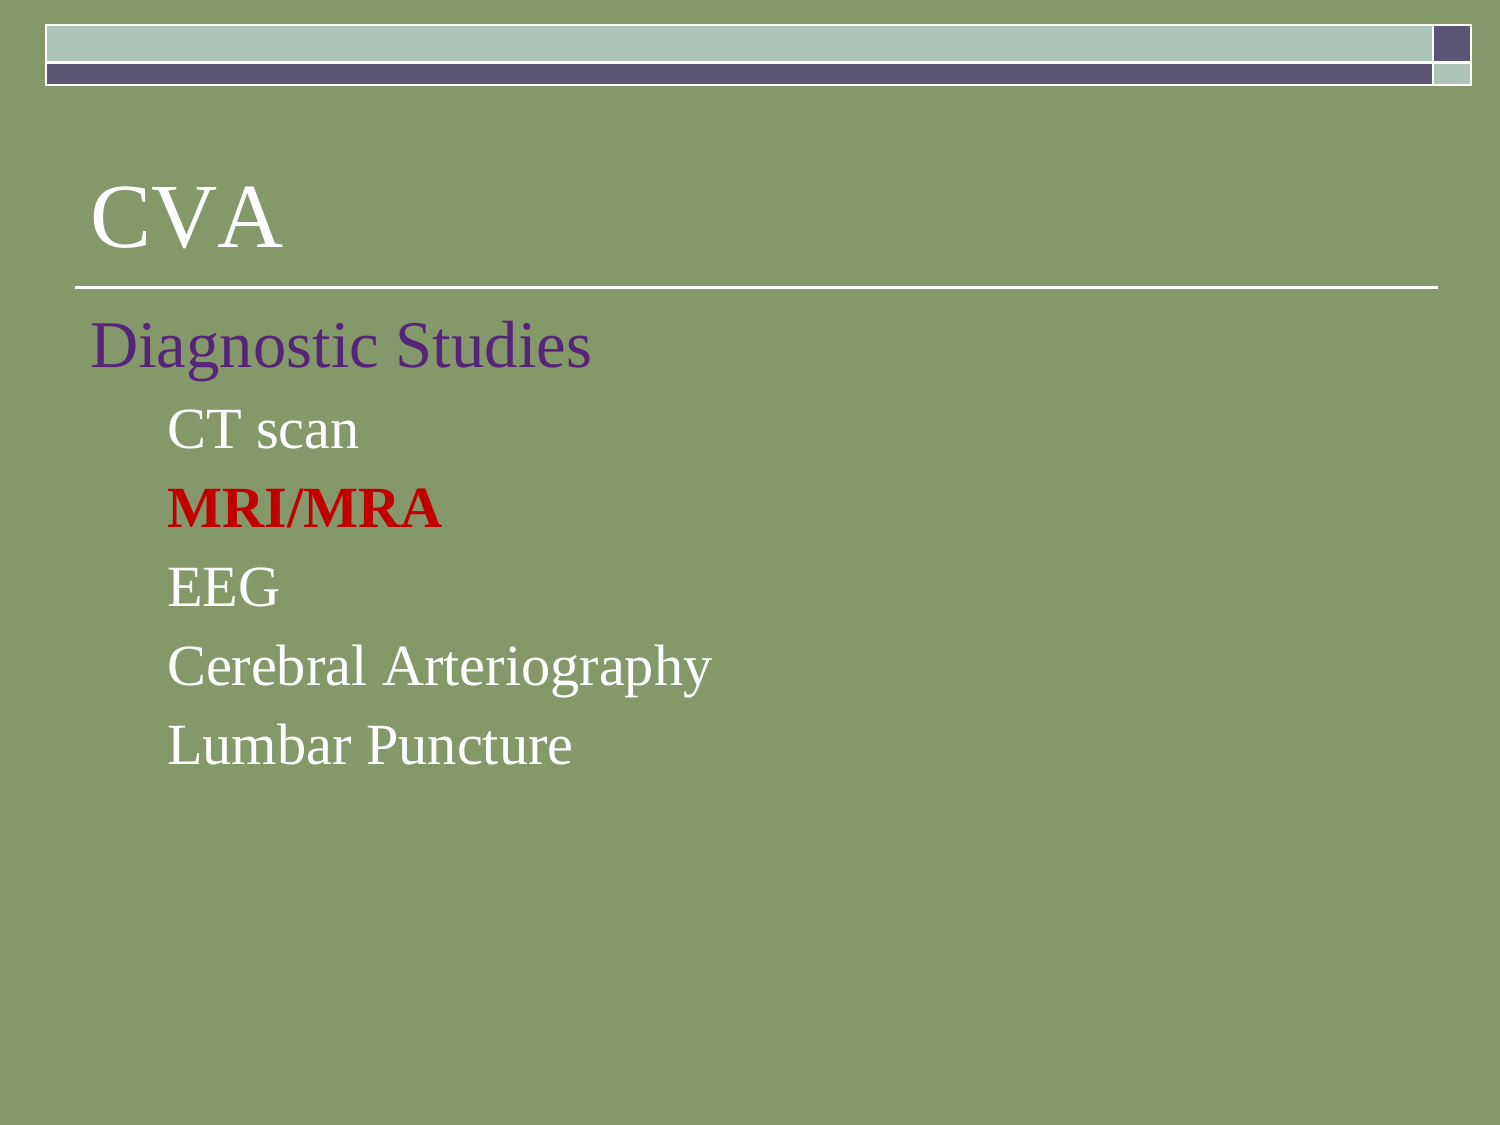

# CVA
Diagnostic Studies
CT scan
MRI/MRA
EEG
Cerebral Arteriography
Lumbar Puncture